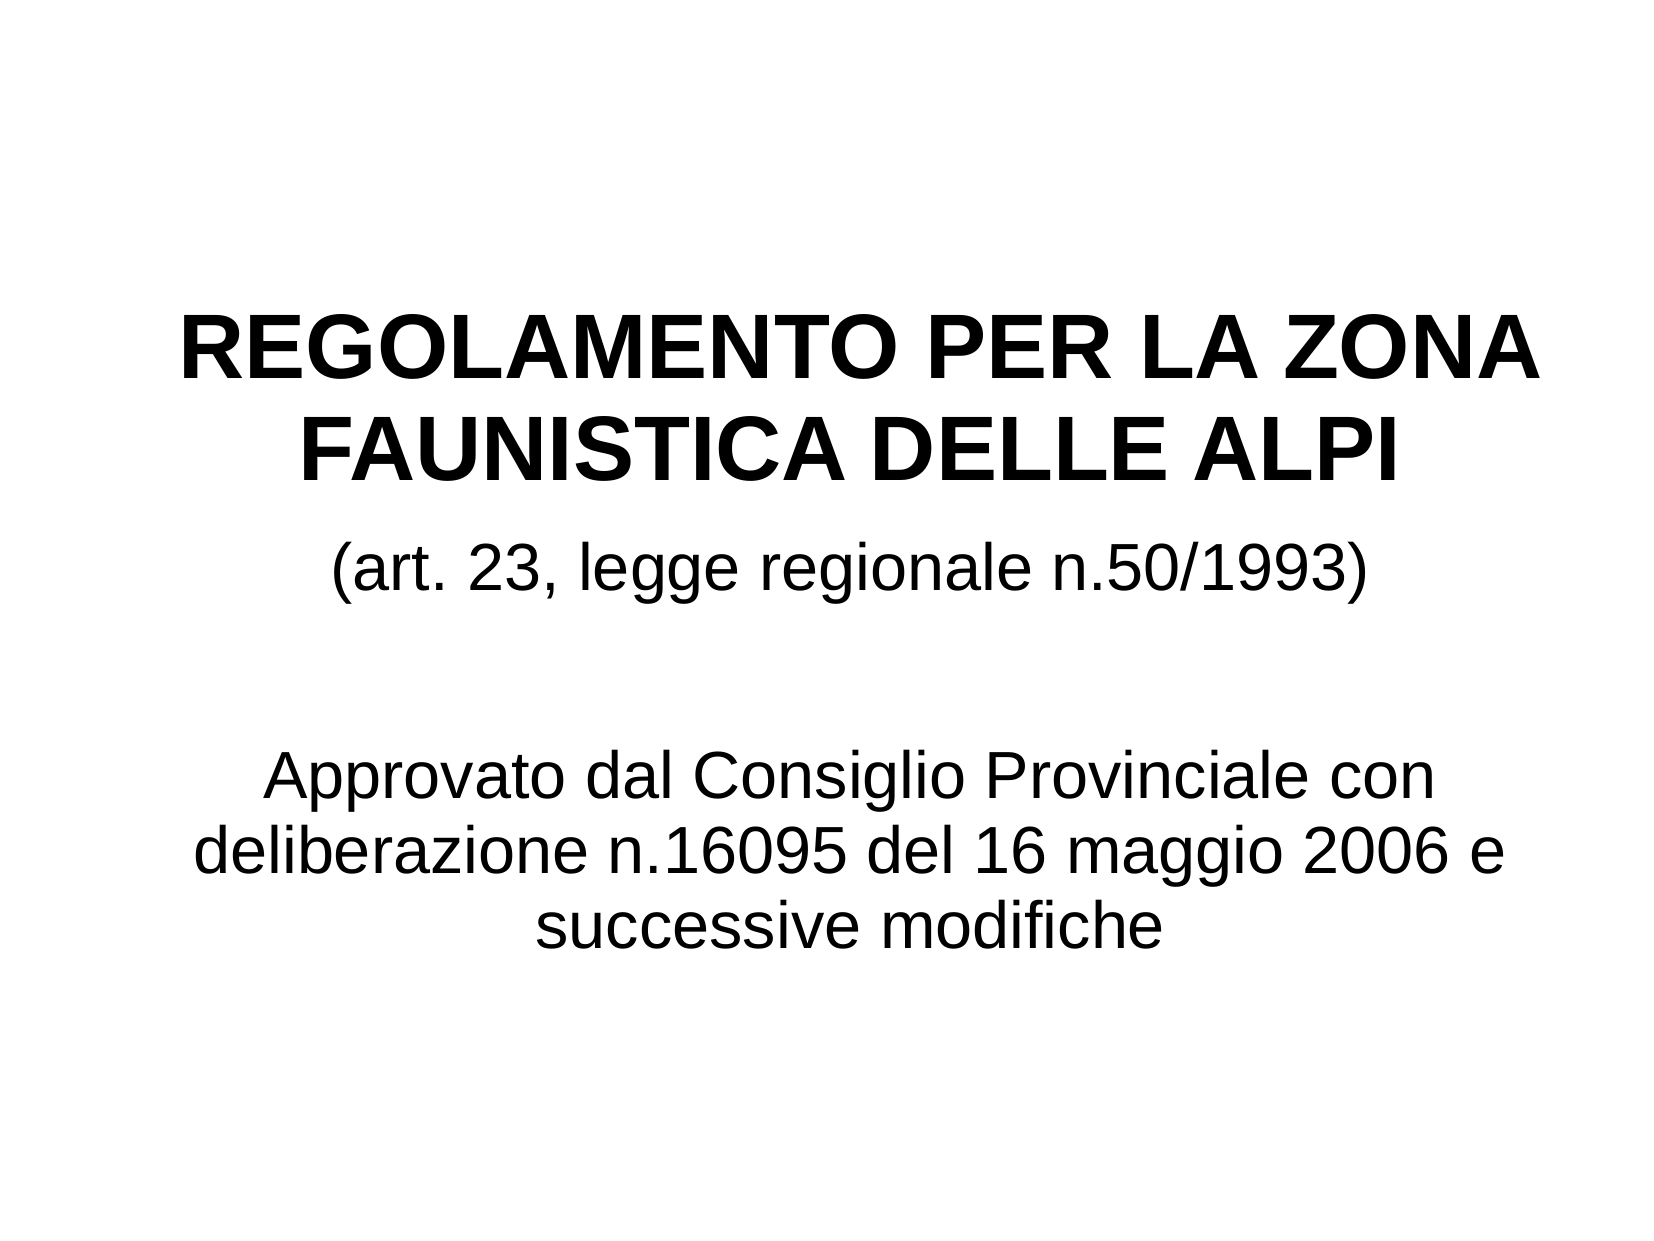

#
 REGOLAMENTO PER LA ZONA FAUNISTICA DELLE ALPI
(art. 23, legge regionale n.50/1993)
Approvato dal Consiglio Provinciale con deliberazione n.16095 del 16 maggio 2006 e successive modifiche